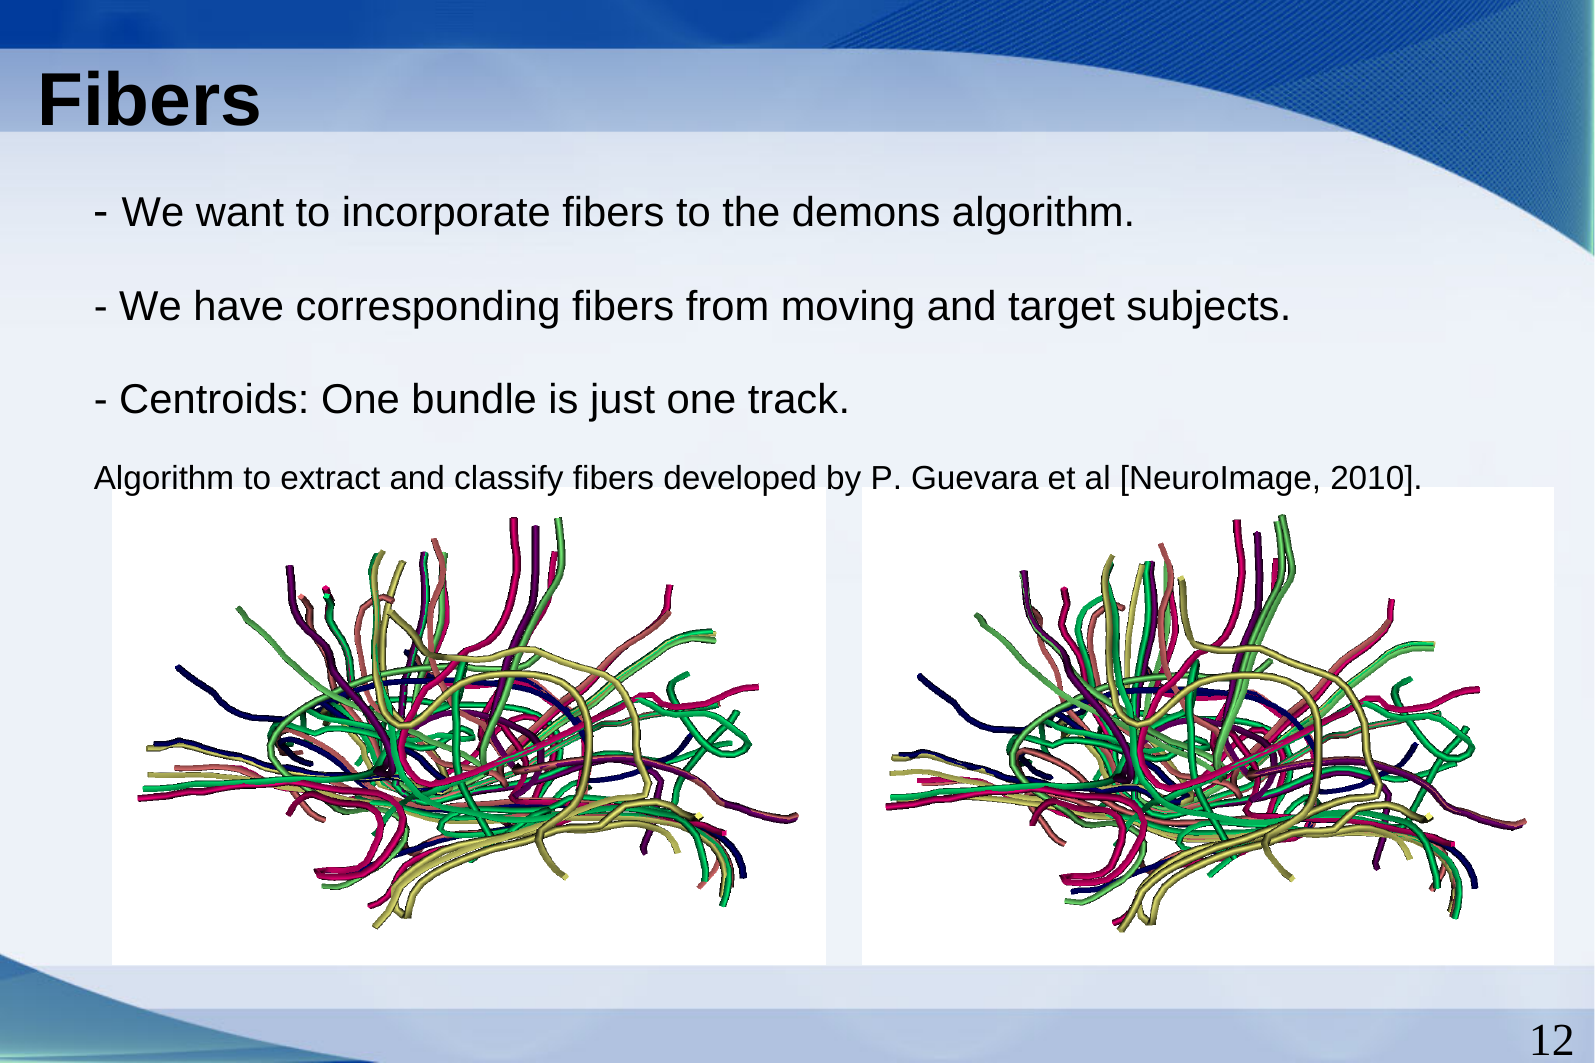

# Fibers
- We want to incorporate fibers to the demons algorithm.
- We have corresponding fibers from moving and target subjects.
- Centroids: One bundle is just one track.
Algorithm to extract and classify fibers developed by P. Guevara et al [NeuroImage, 2010].
12